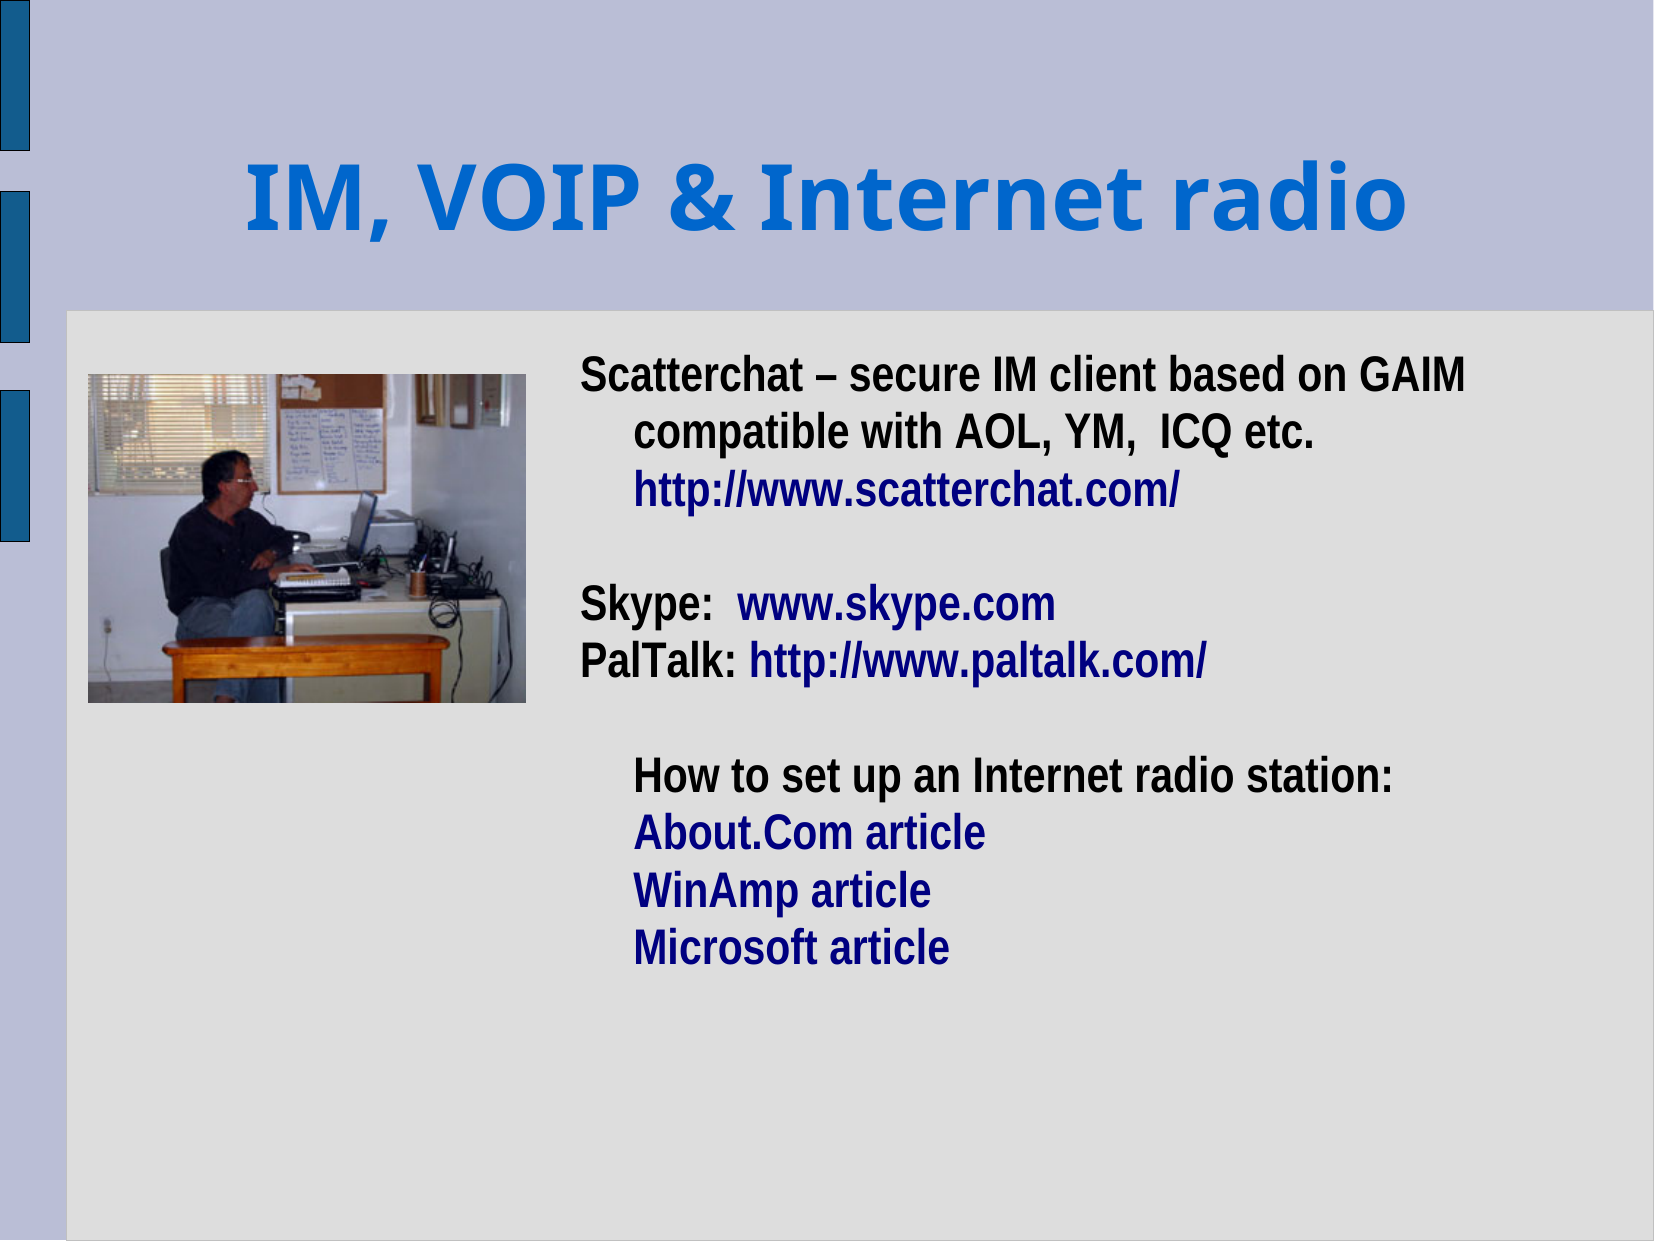

# IM, VOIP & Internet radio
Scatterchat – secure IM client based on GAIM compatible with AOL, YM, ICQ etc.
http://www.scatterchat.com/
Skype: www.skype.com
PalTalk: http://www.paltalk.com/
How to set up an Internet radio station:
About.Com article
WinAmp article
Microsoft article